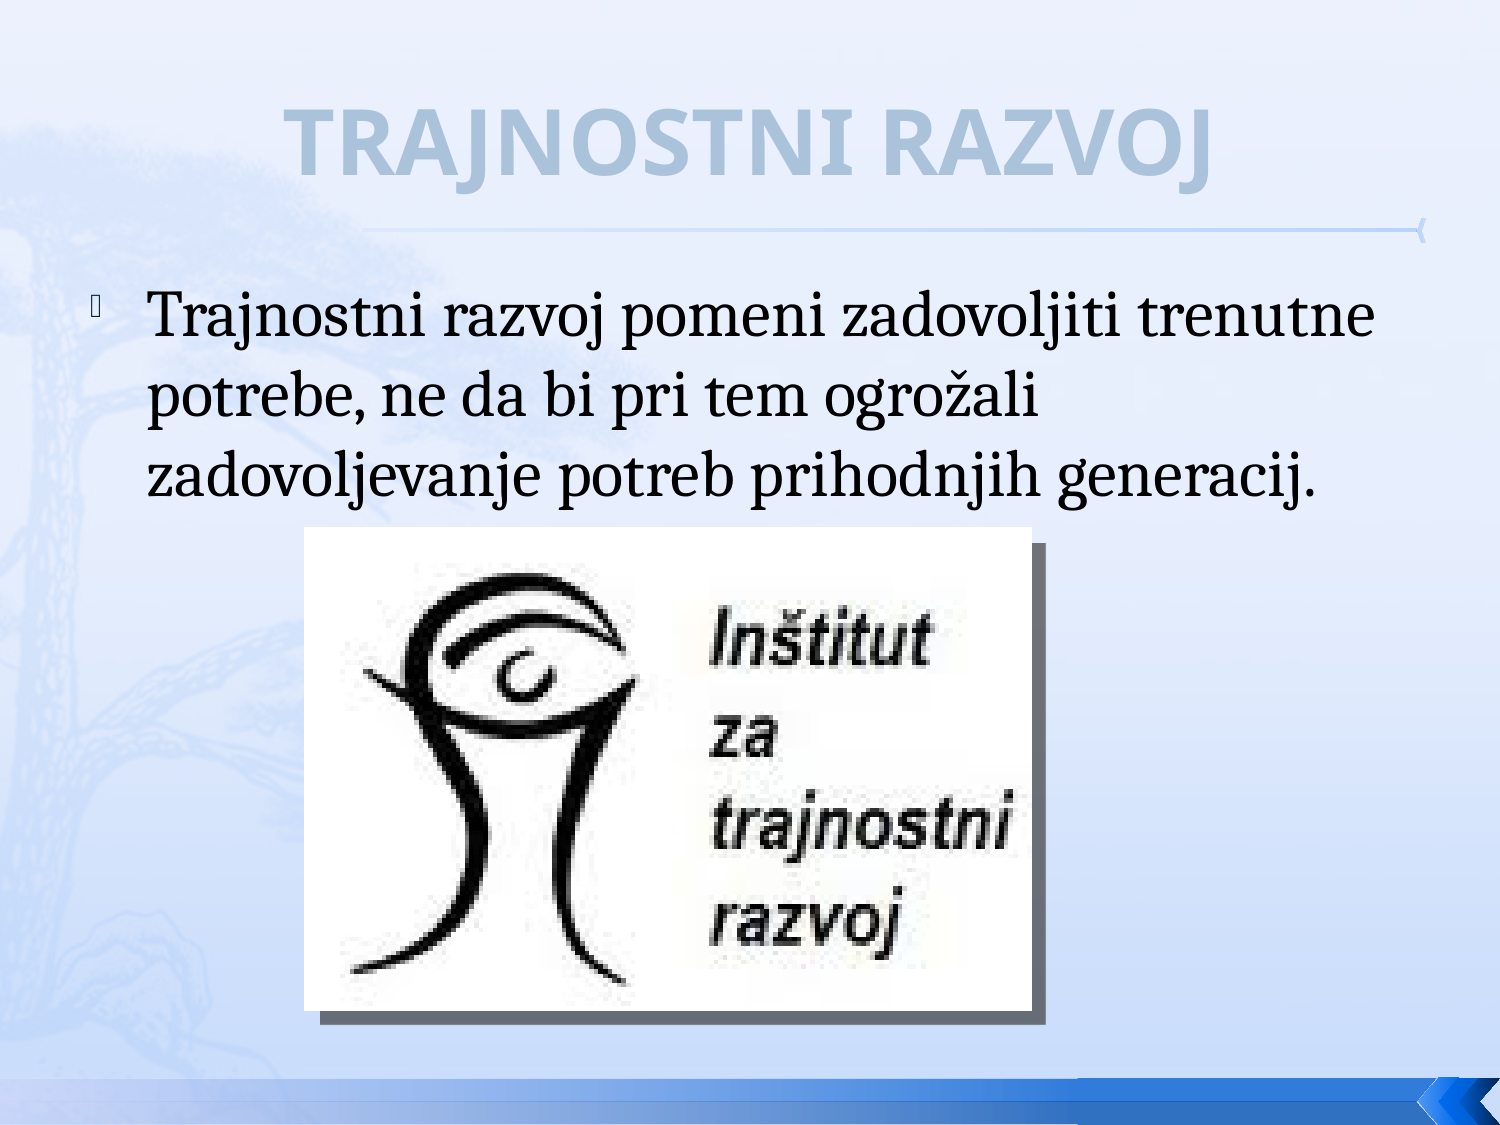

# TRAJNOSTNI RAZVOJ
Trajnostni razvoj pomeni zadovoljiti trenutne potrebe, ne da bi pri tem ogrožali zadovoljevanje potreb prihodnjih generacij.